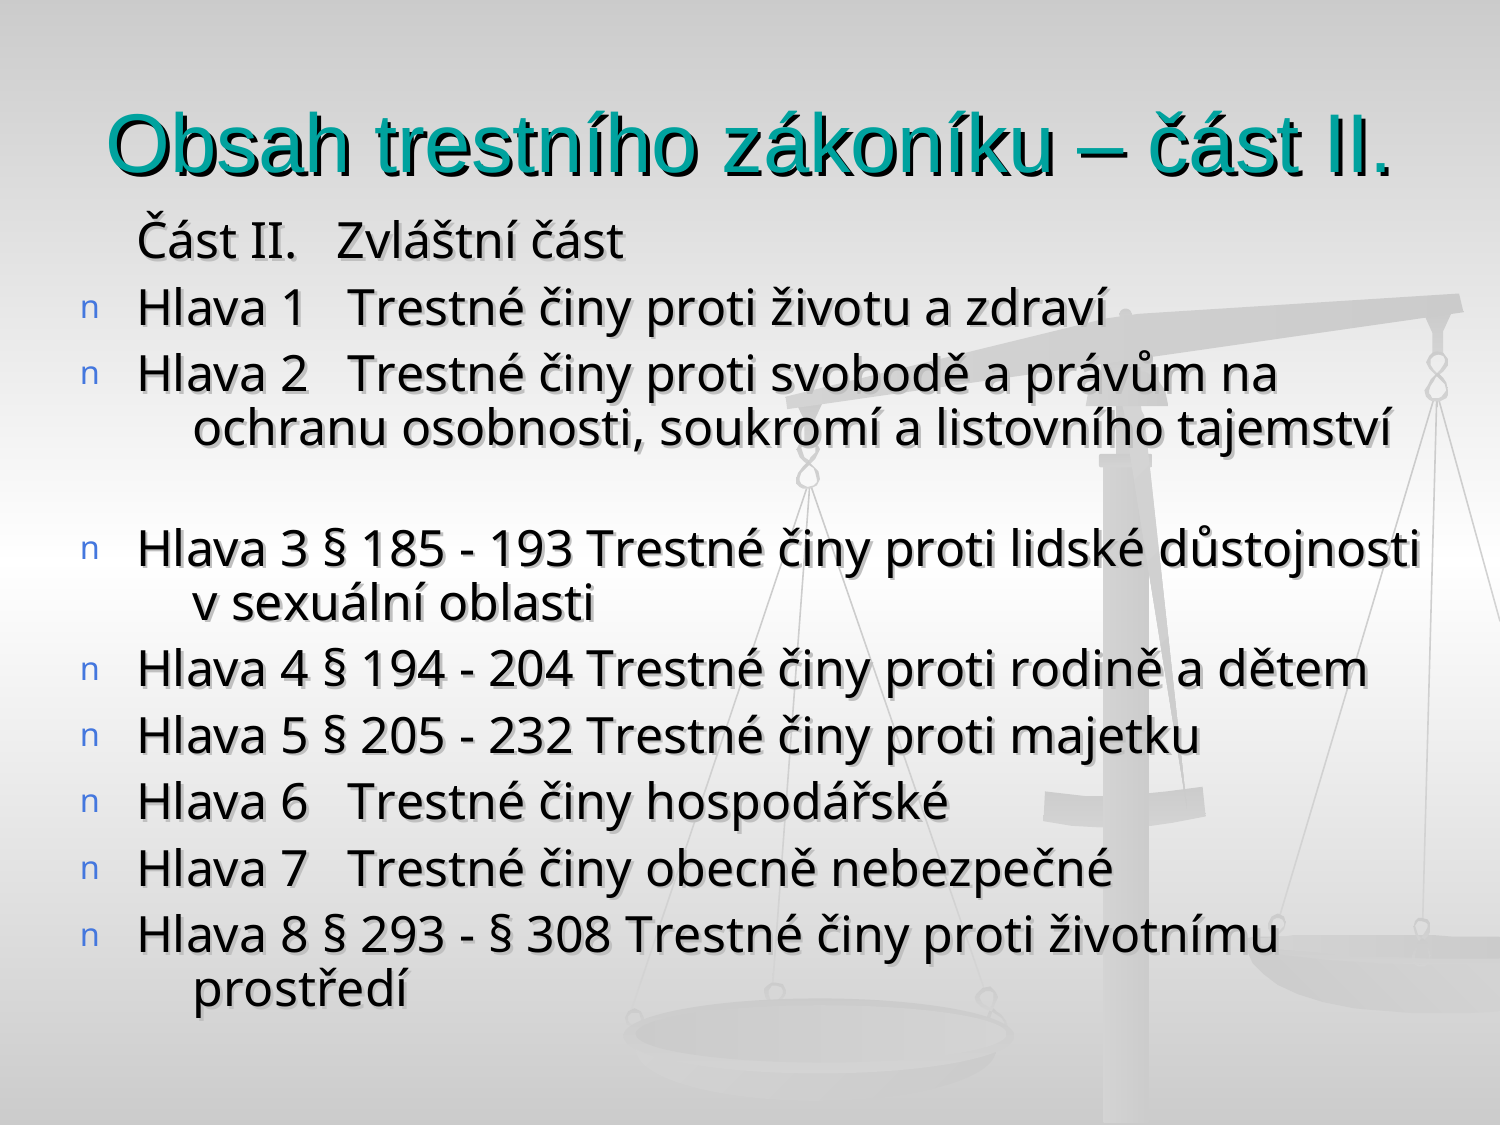

# Obsah trestního zákoníku – část II.
Část II.   Zvláštní část
Hlava 1   Trestné činy proti životu a zdraví
Hlava 2   Trestné činy proti svobodě a právům na ochranu osobnosti, soukromí a listovního tajemství
Hlava 3 § 185 - 193 Trestné činy proti lidské důstojnosti v sexuální oblasti
Hlava 4 § 194 - 204 Trestné činy proti rodině a dětem
Hlava 5 § 205 - 232 Trestné činy proti majetku
Hlava 6   Trestné činy hospodářské
Hlava 7   Trestné činy obecně nebezpečné
Hlava 8 § 293 - § 308 Trestné činy proti životnímu prostředí